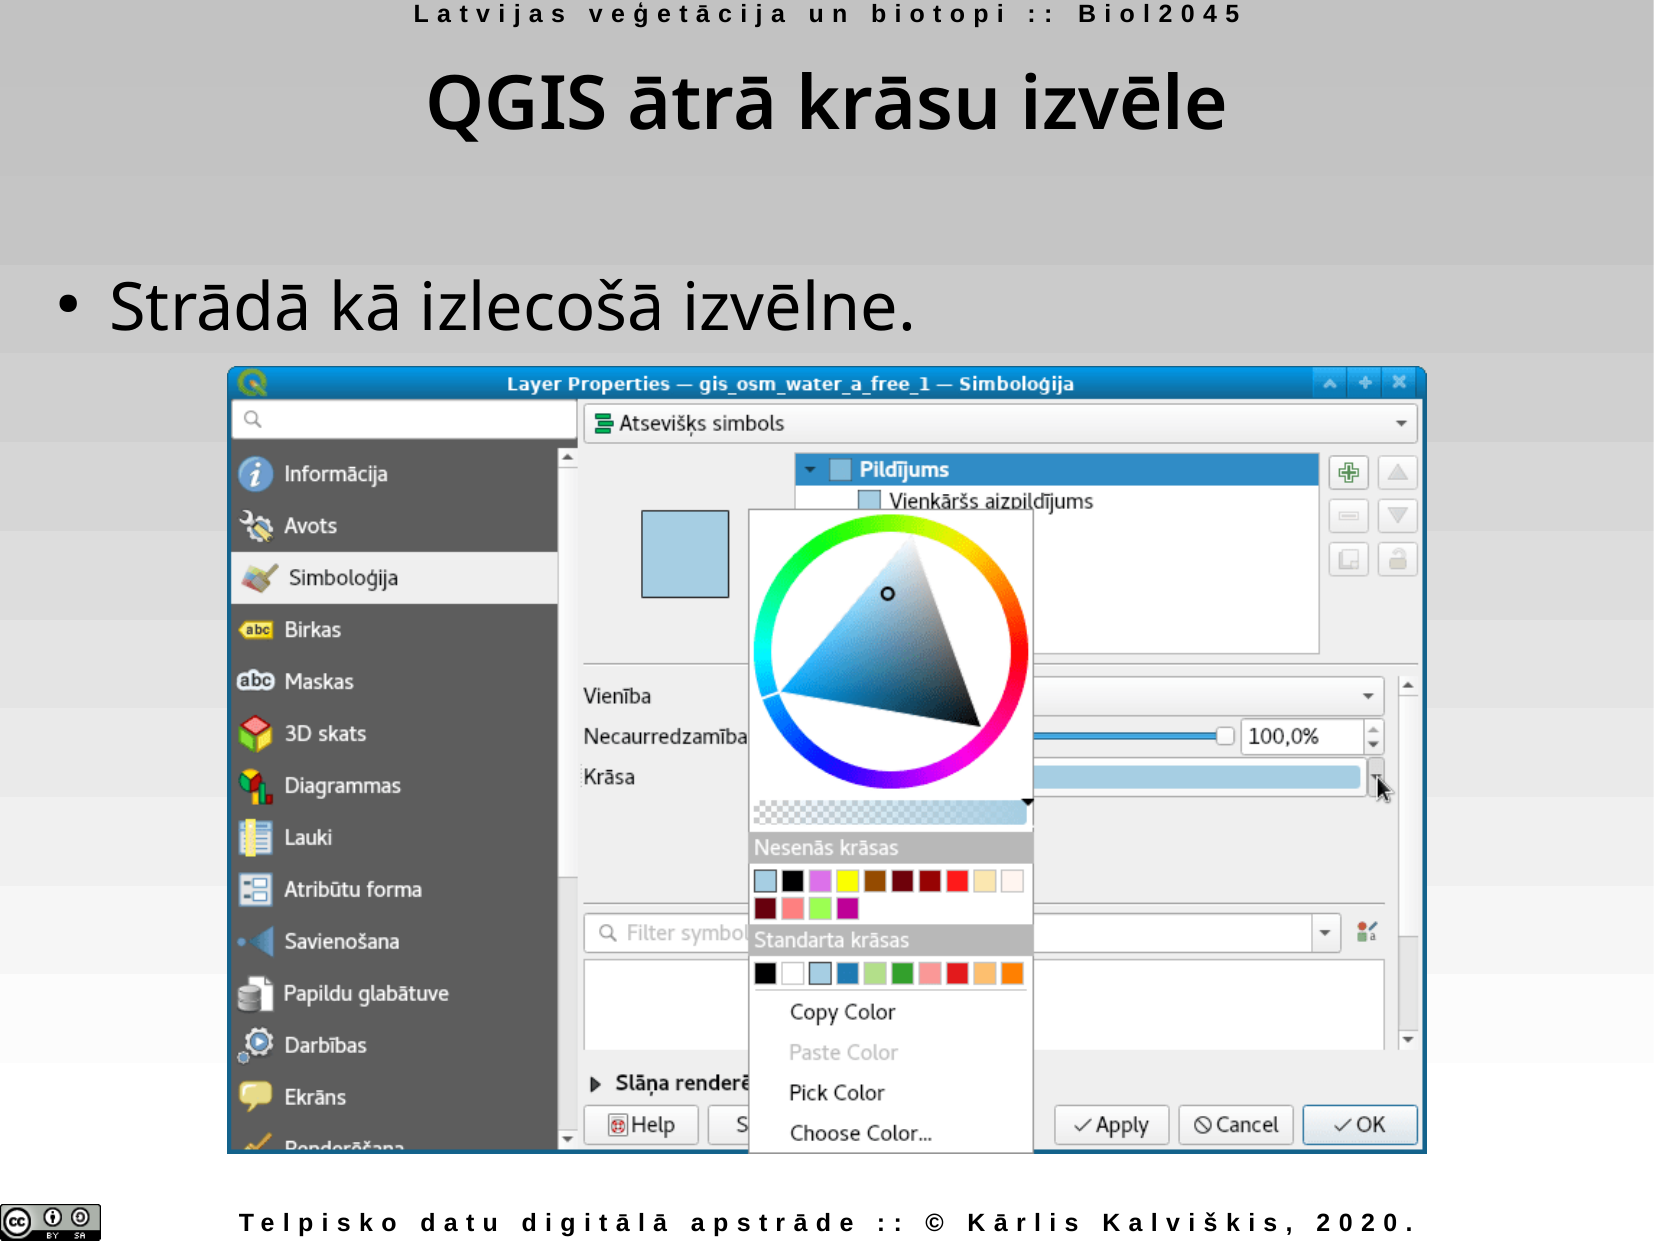

# QGIS ātrā krāsu izvēle
Strādā kā izlecošā izvēlne.